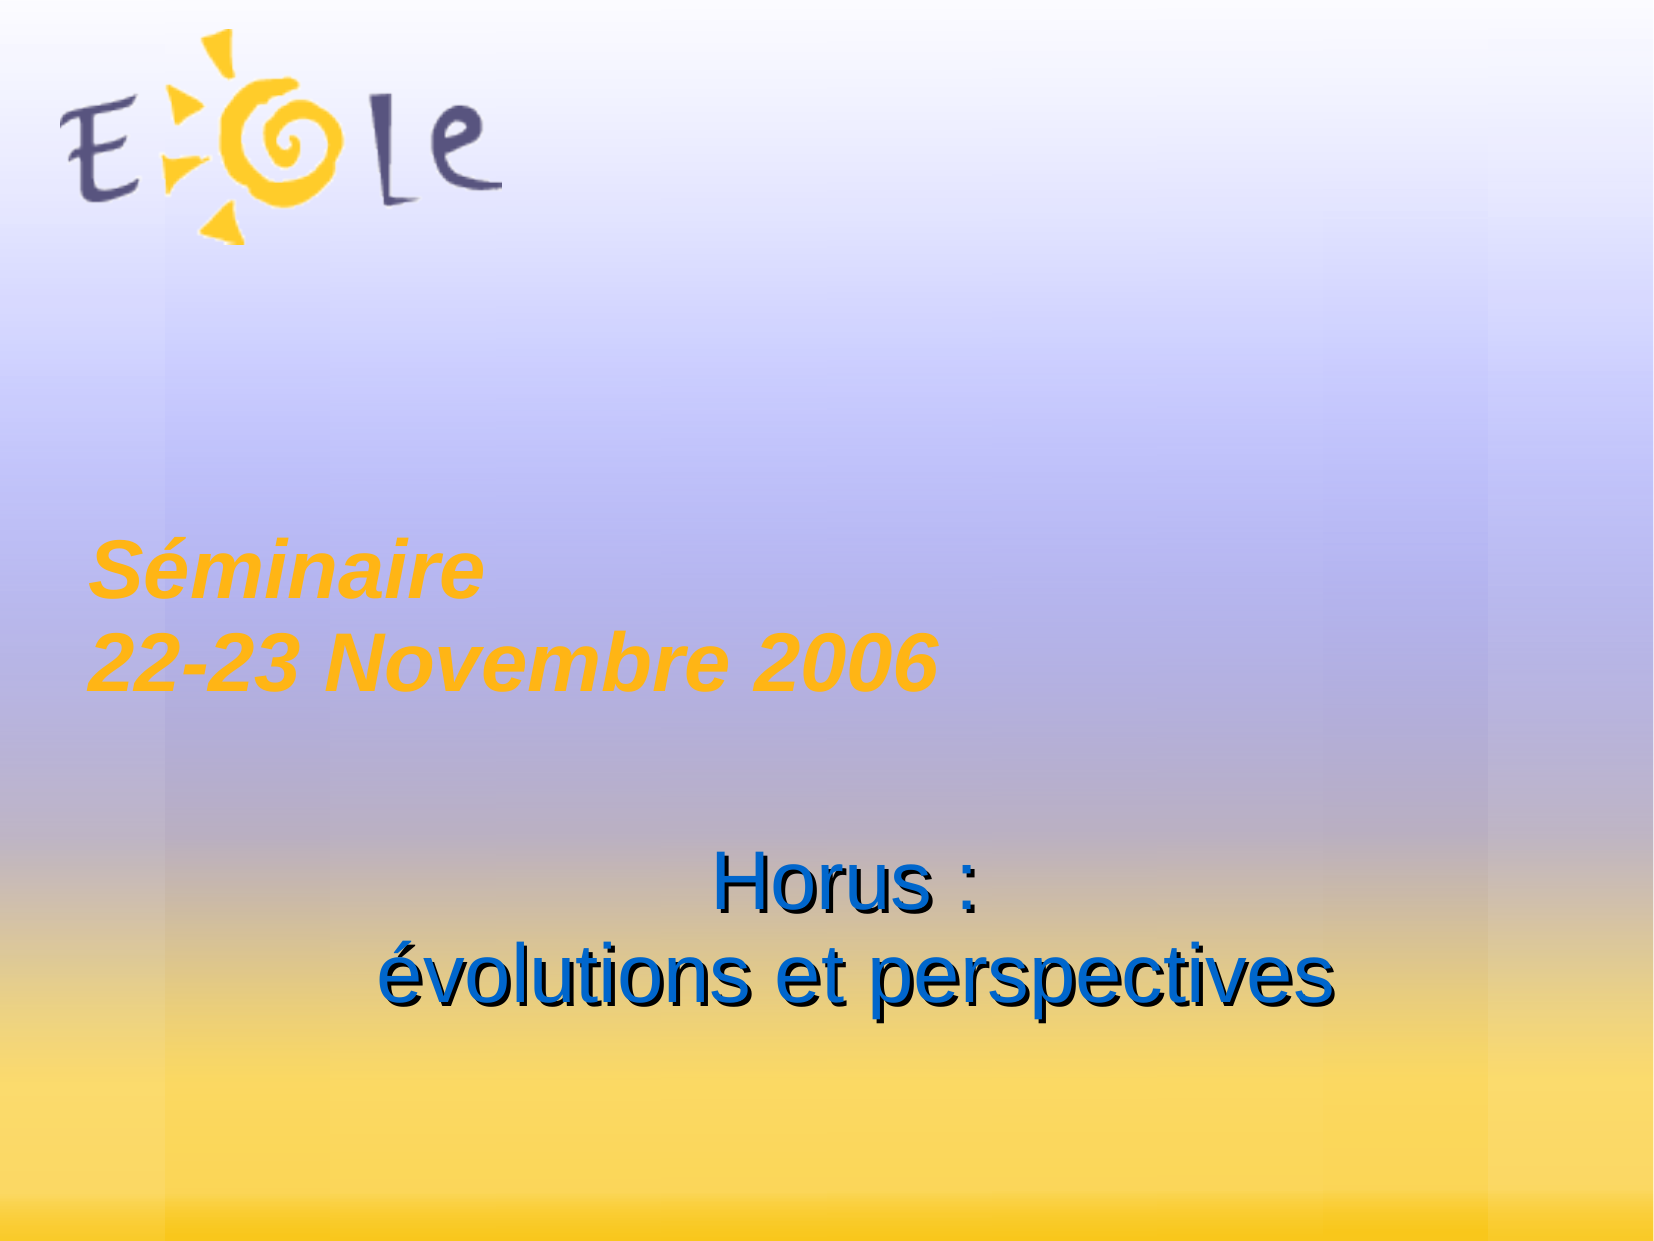

# Séminaire 22-23 Novembre 2006
Horus :
évolutions et perspectives